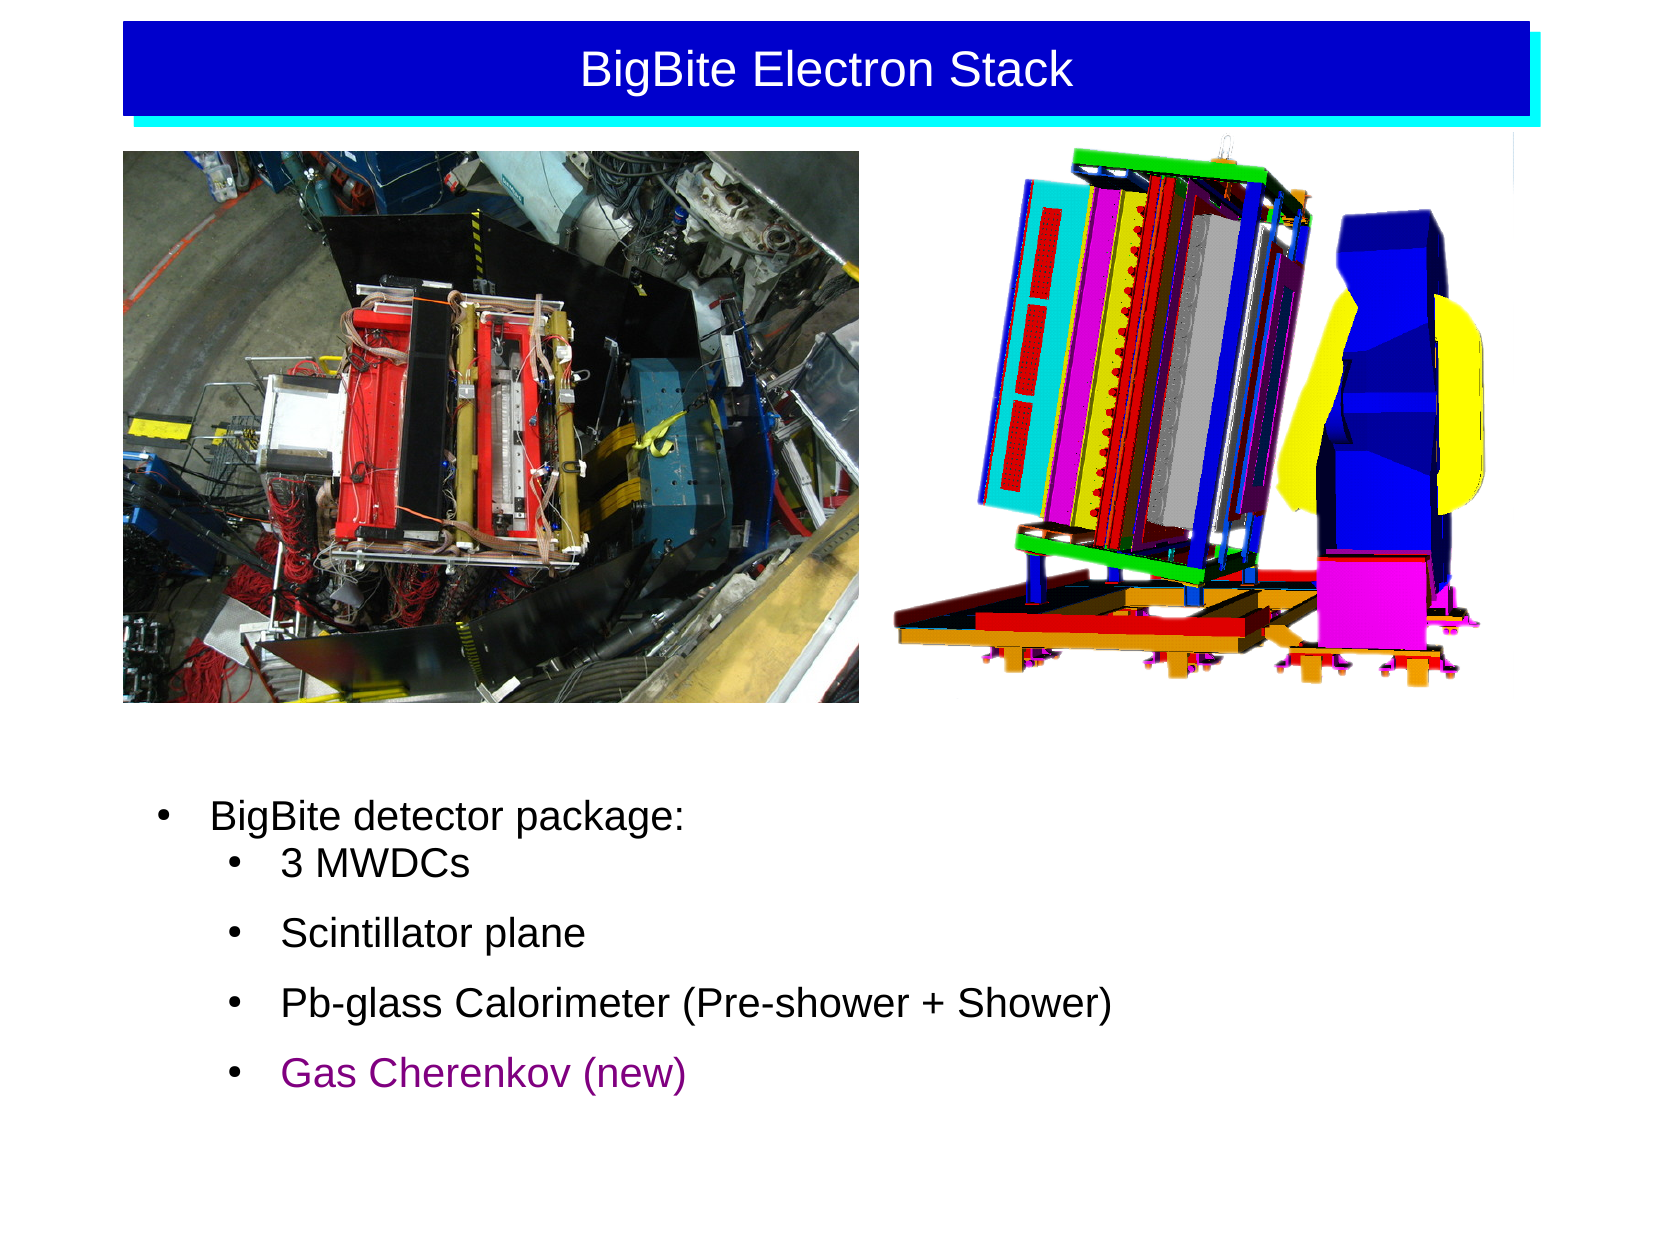

BigBite Electron Stack
# BigBite detector package:
3 MWDCs
Scintillator plane
Pb-glass Calorimeter (Pre-shower + Shower)
Gas Cherenkov (new)